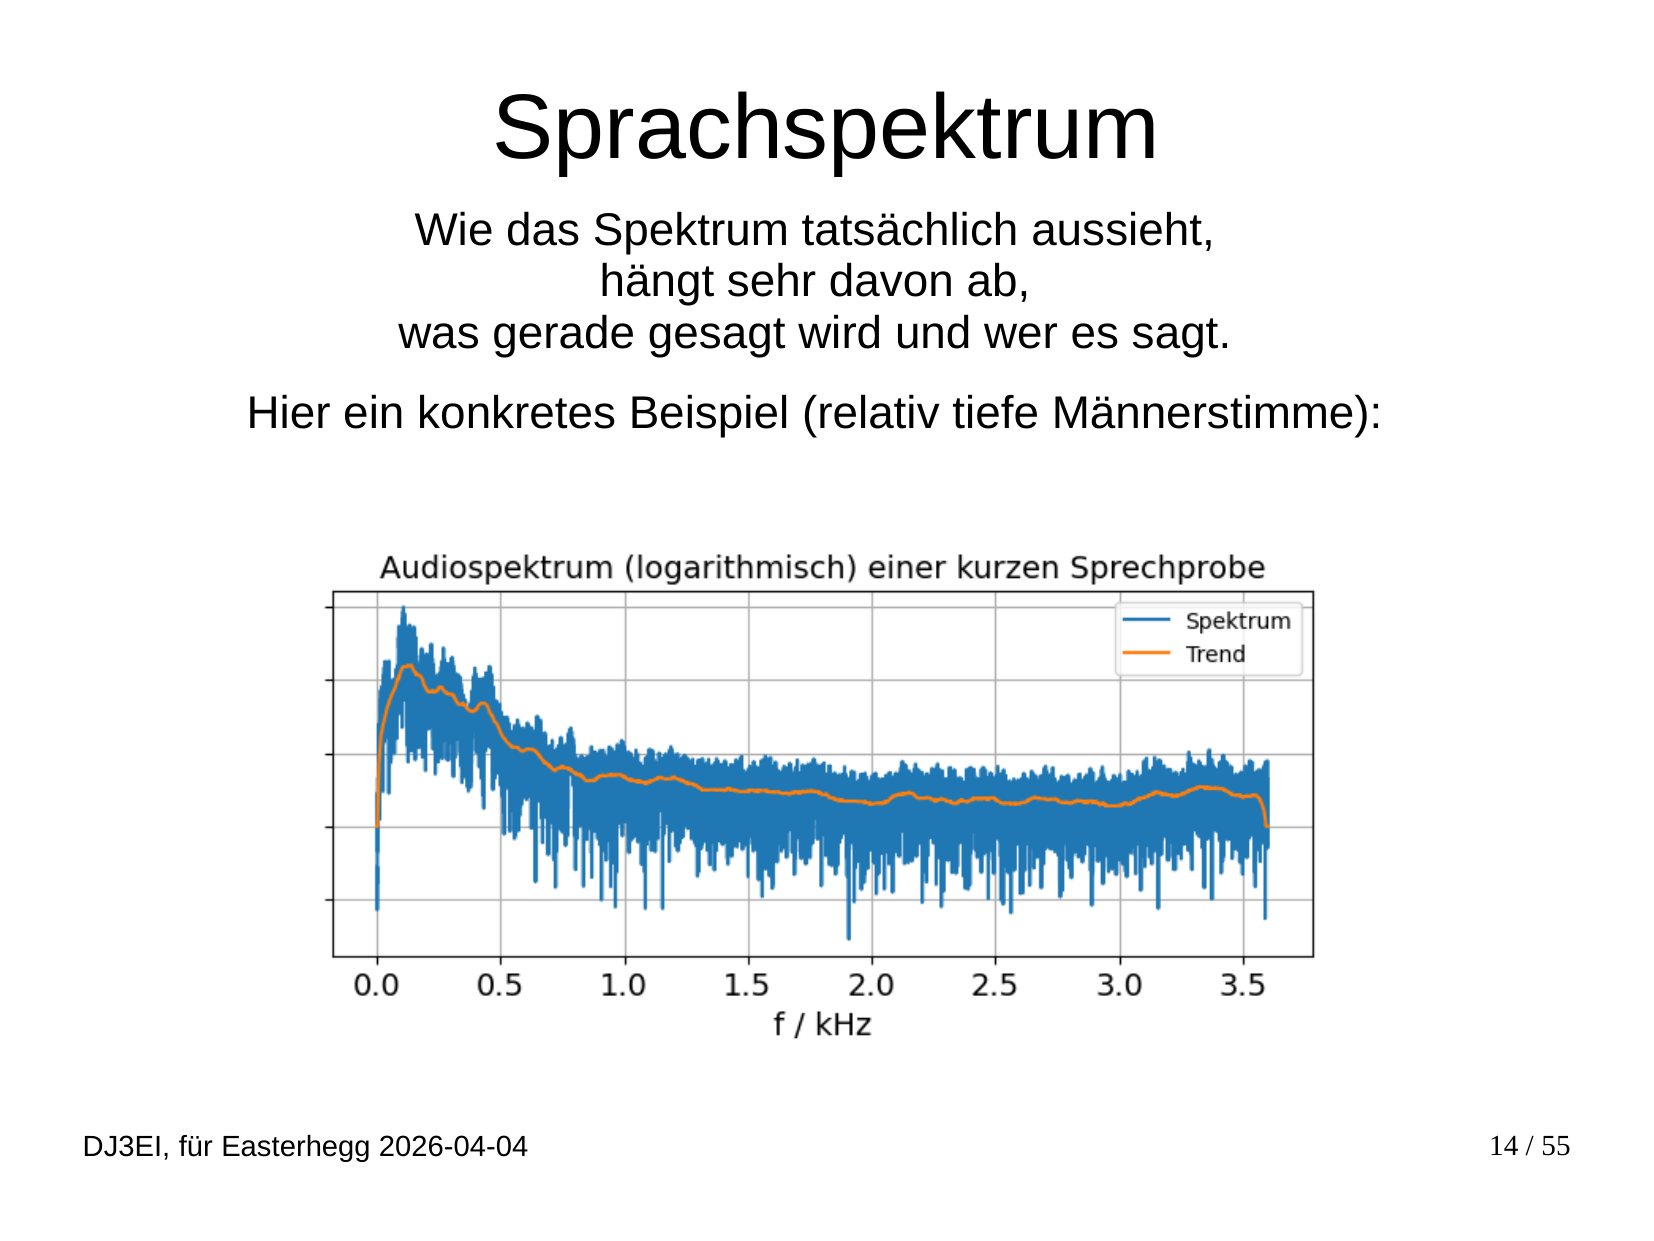

# Sprachspektrum
Wie das Spektrum tatsächlich aussieht,
hängt sehr davon ab,
was gerade gesagt wird und wer es sagt.
Hier ein konkretes Beispiel (relativ tiefe Männerstimme):
14